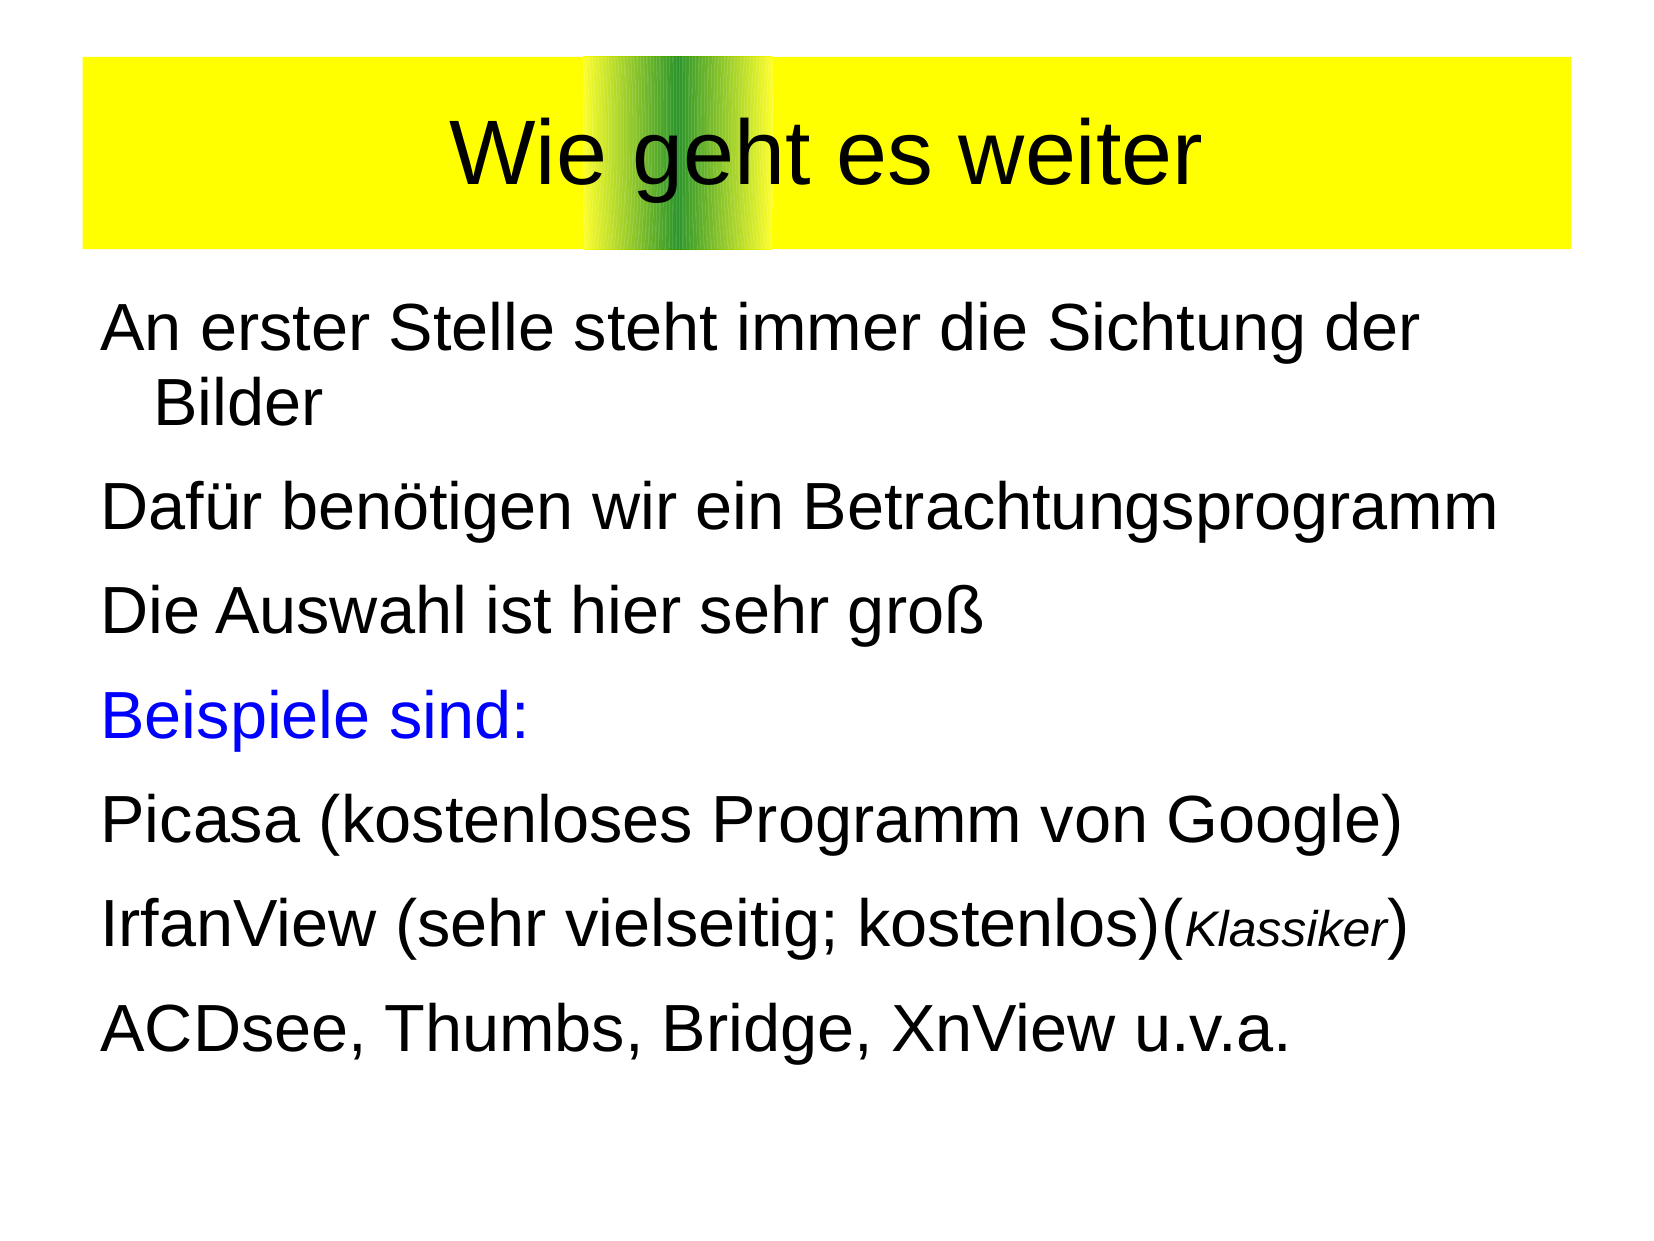

# Wie geht es weiter
An erster Stelle steht immer die Sichtung der Bilder
Dafür benötigen wir ein Betrachtungsprogramm
Die Auswahl ist hier sehr groß
Beispiele sind:
Picasa (kostenloses Programm von Google)
IrfanView (sehr vielseitig; kostenlos)(Klassiker)
ACDsee, Thumbs, Bridge, XnView u.v.a.